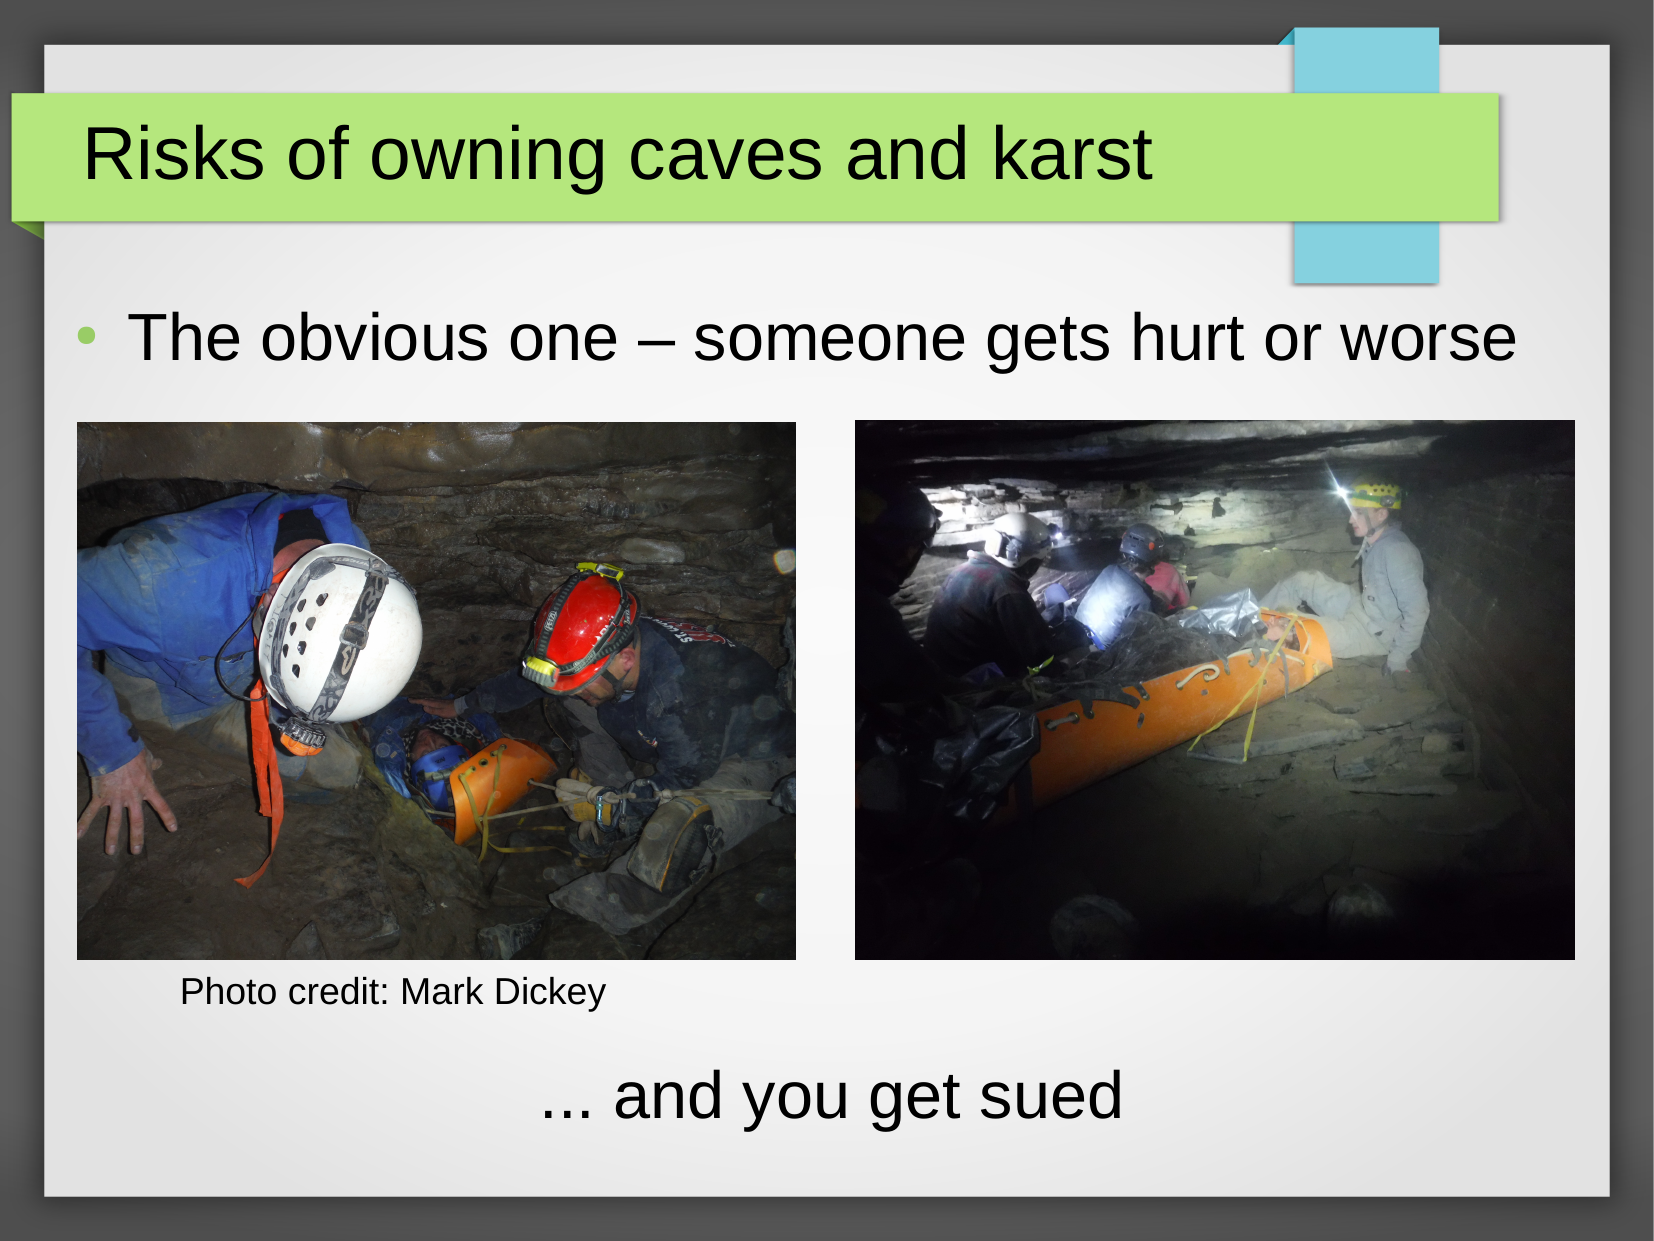

# Risks of owning caves and karst
The obvious one – someone gets hurt or worse
Photo credit: Mark Dickey
... and you get sued